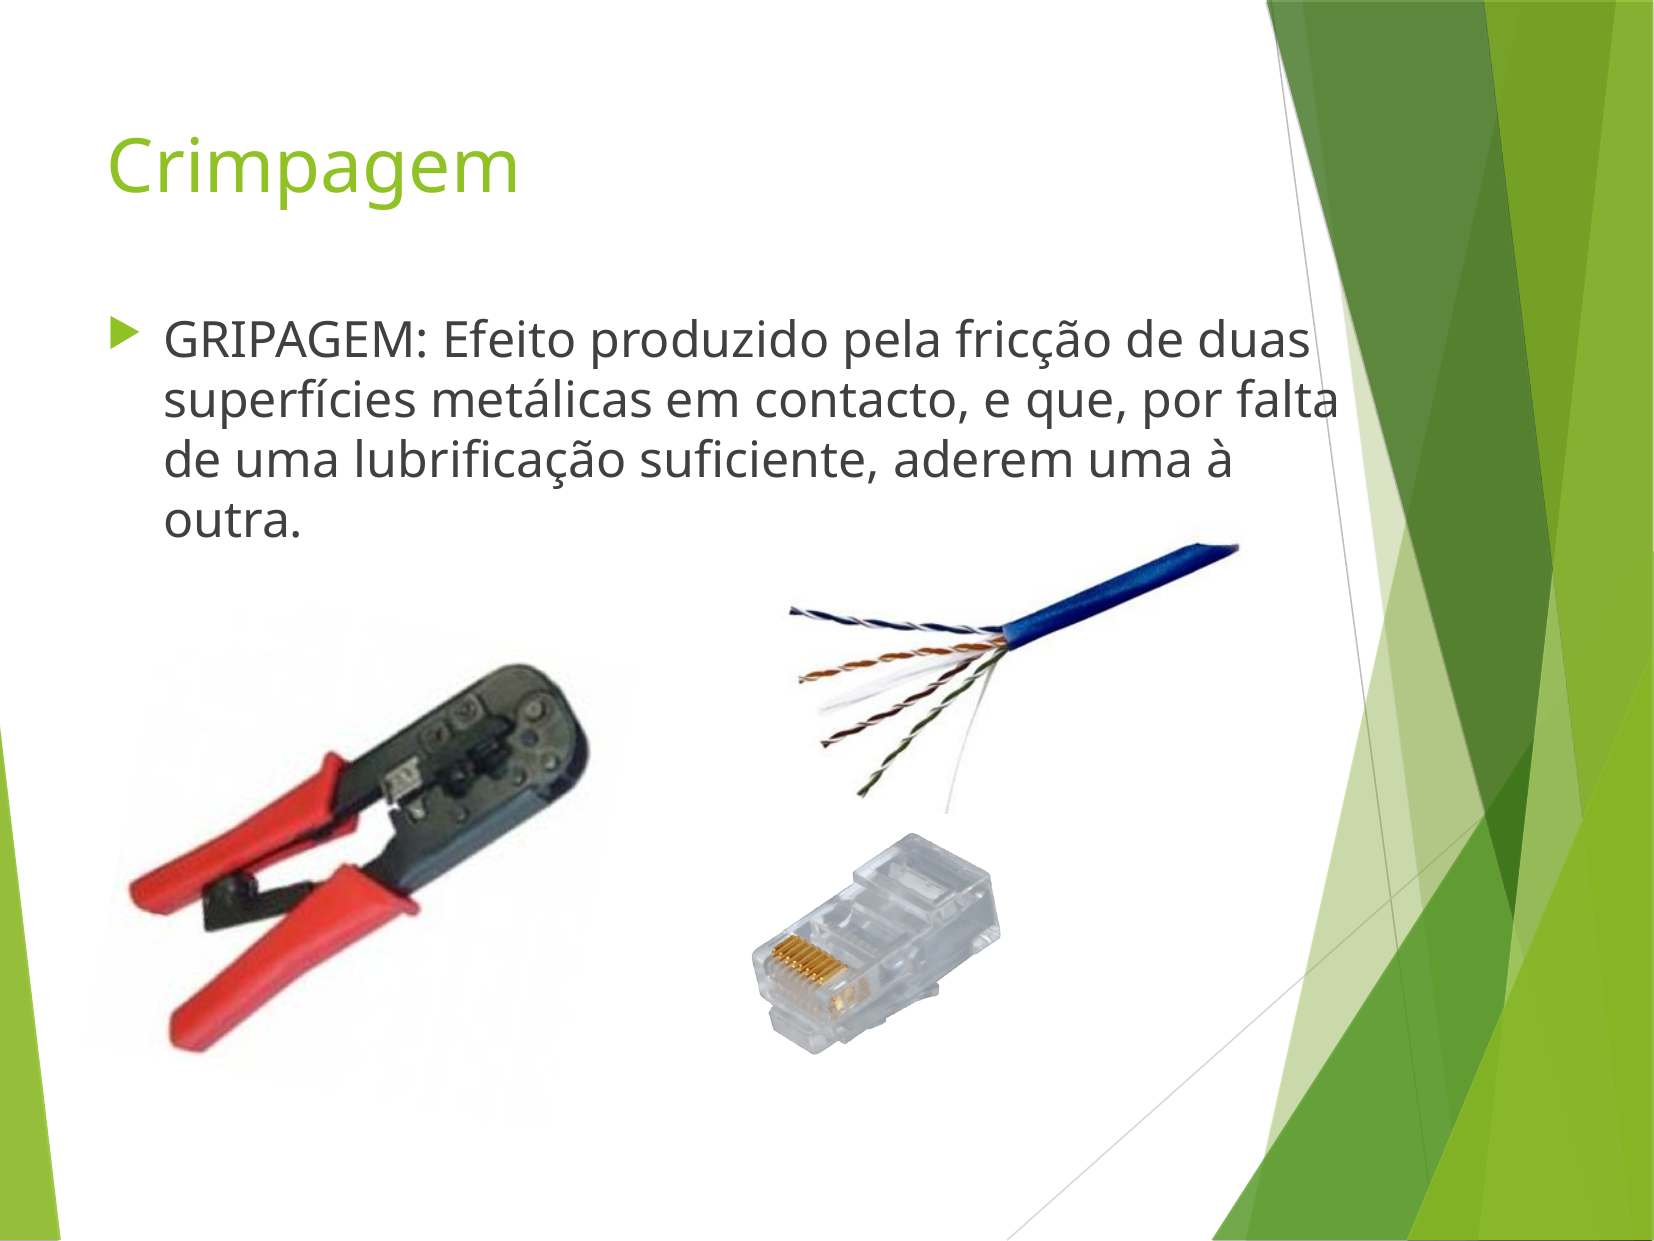

# Crimpagem
GRIPAGEM: Efeito produzido pela fricção de duas superfícies metálicas em contacto, e que, por falta de uma lubrificação suficiente, aderem uma à outra.